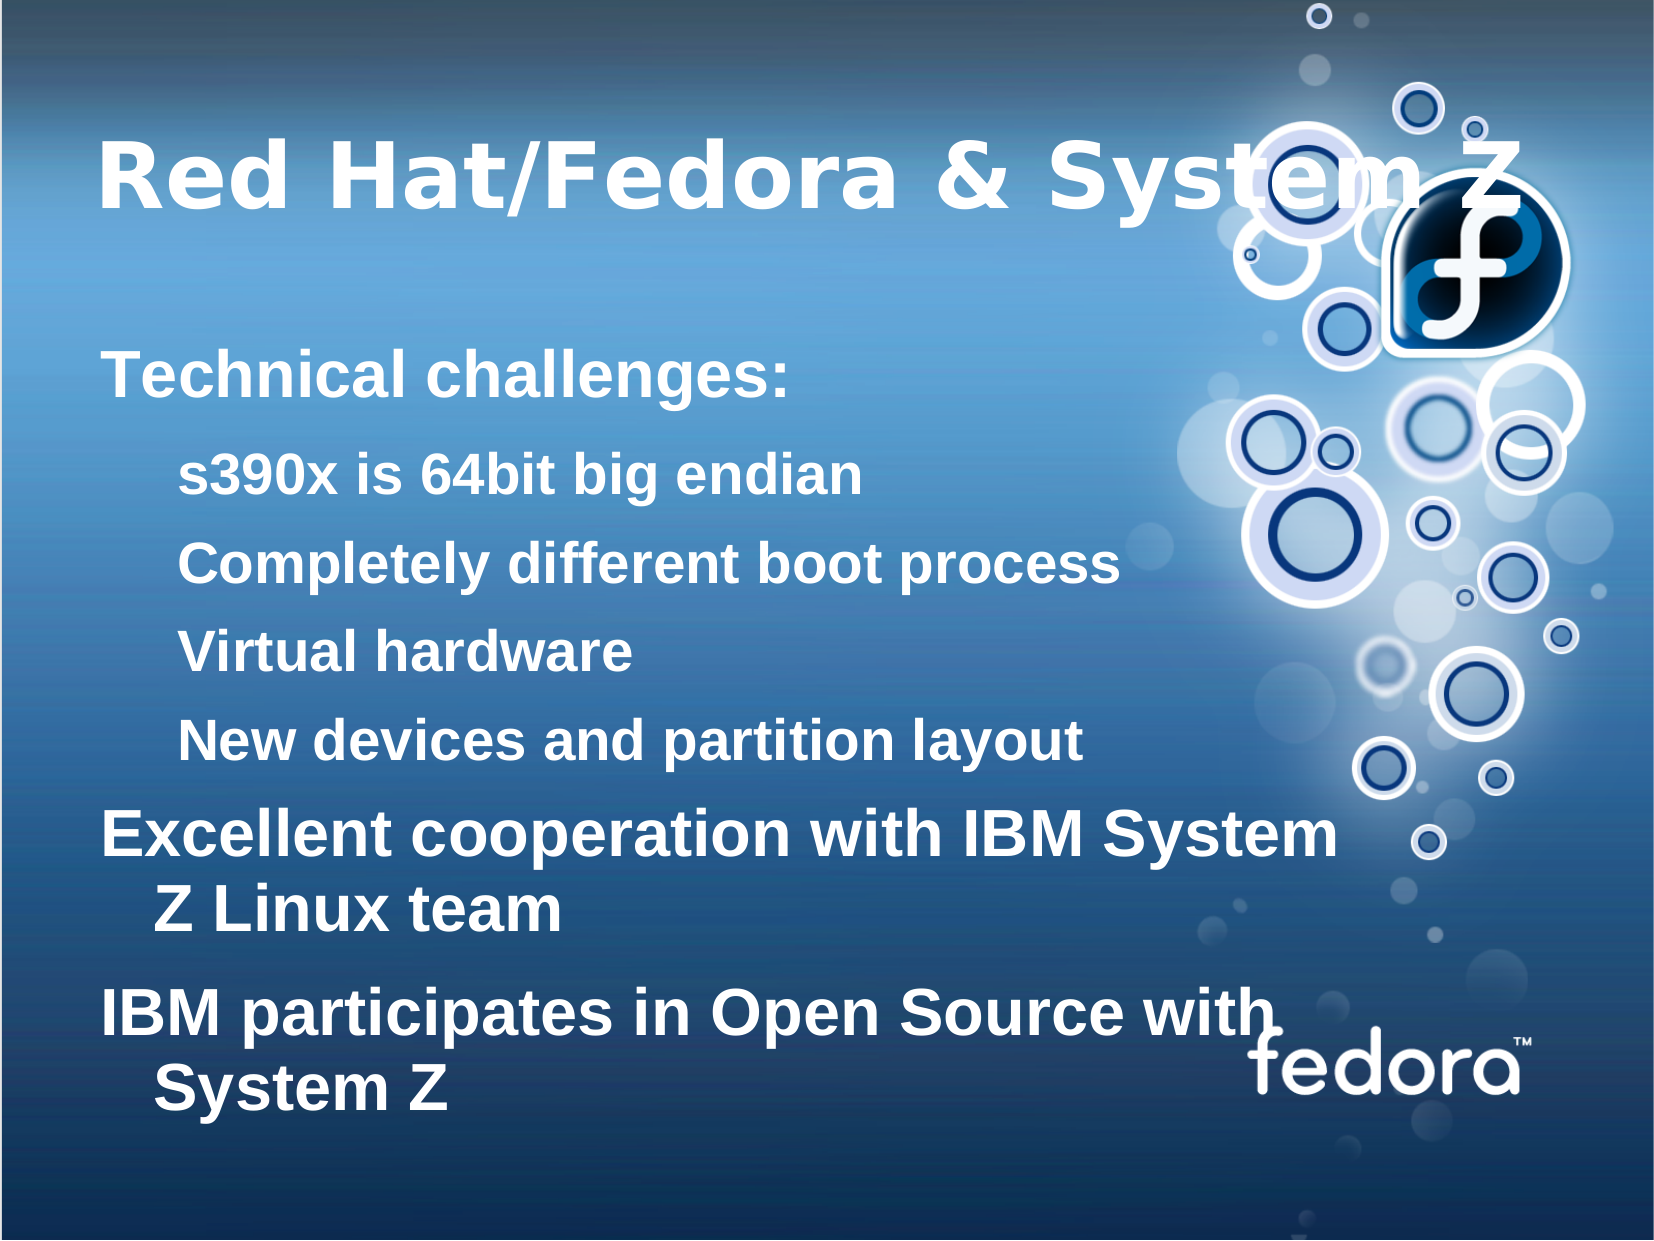

# Red Hat/Fedora & System Z
Technical challenges:
s390x is 64bit big endian
Completely different boot process
Virtual hardware
New devices and partition layout
Excellent cooperation with IBM System Z Linux team
IBM participates in Open Source with System Z